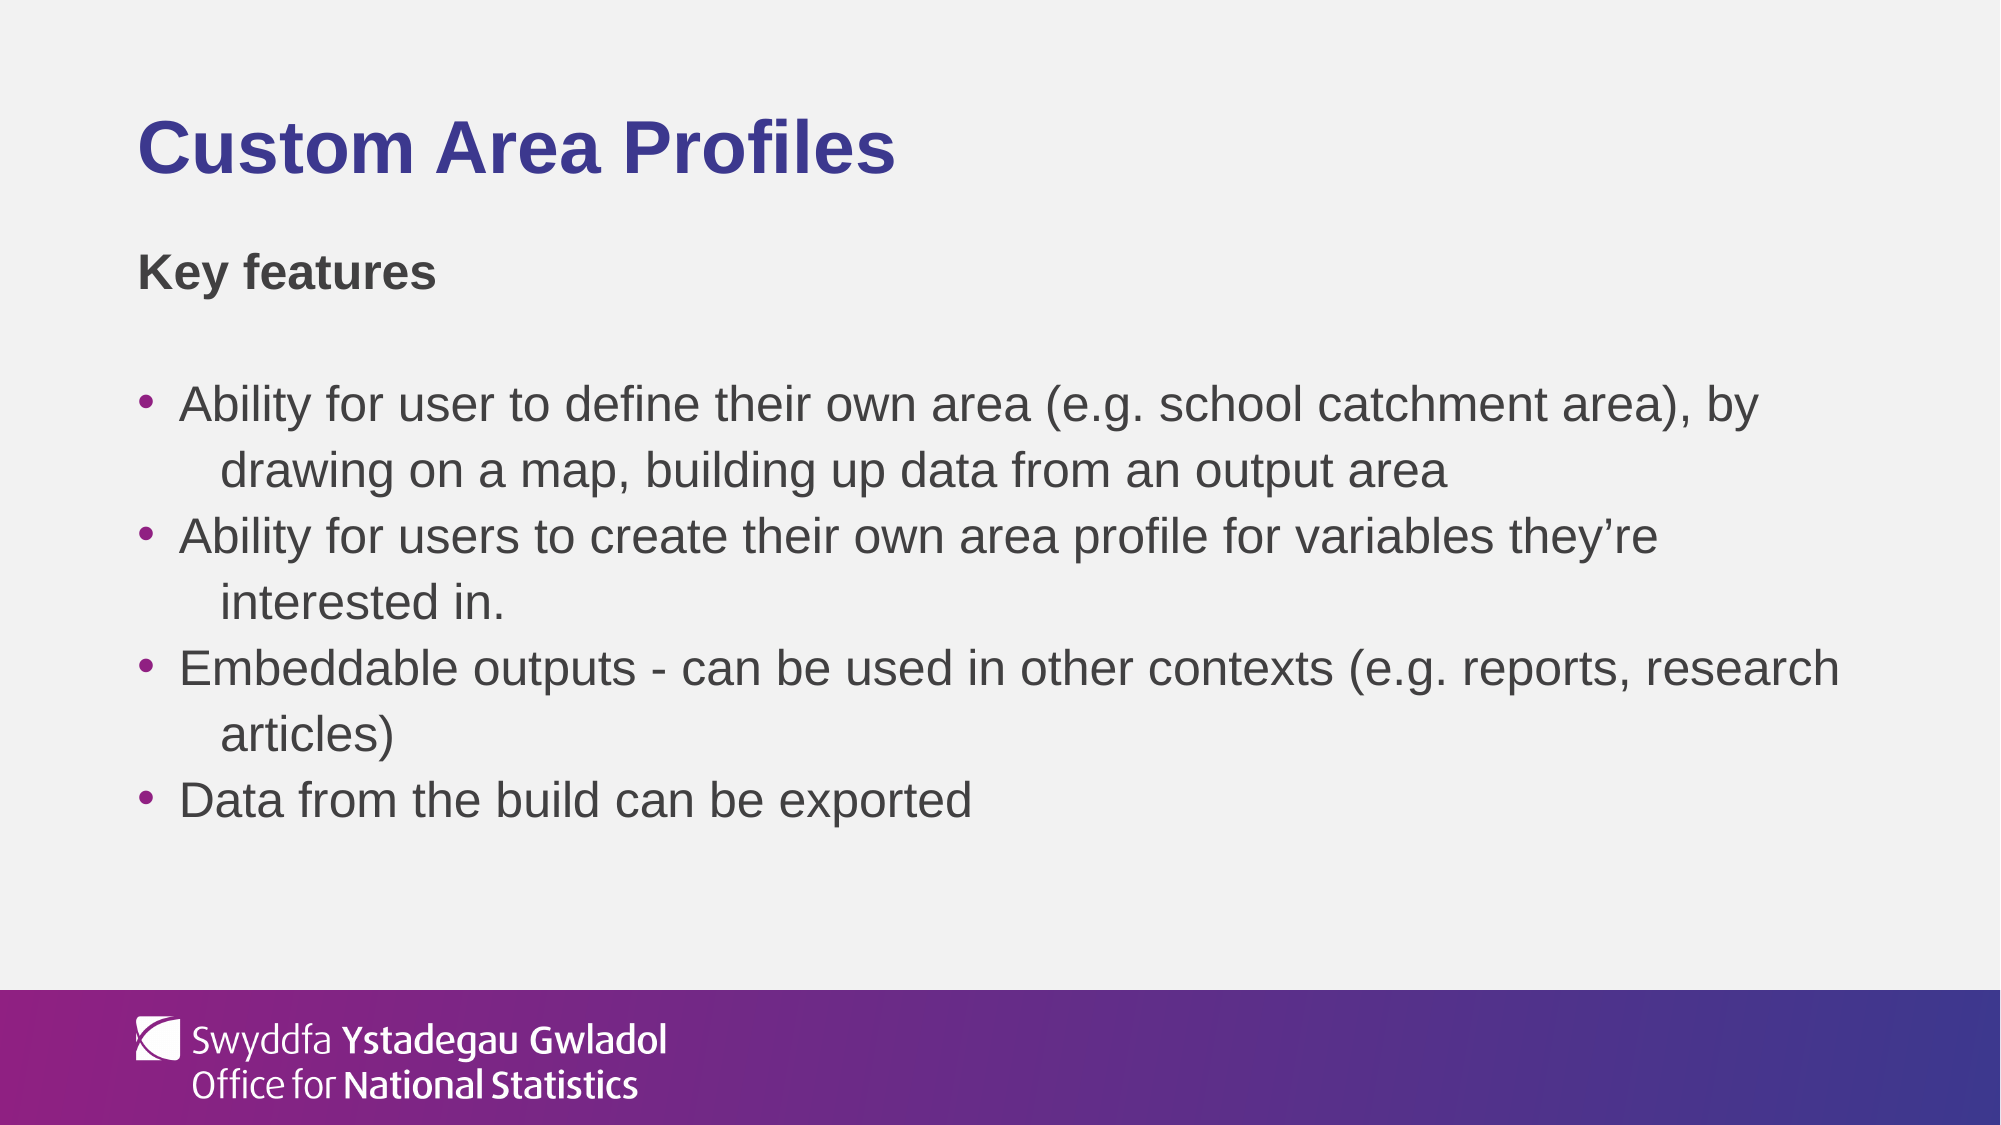

Custom Area Profiles
# Key features
Ability for user to define their own area (e.g. school catchment area), by drawing on a map, building up data from an output area
Ability for users to create their own area profile for variables they’re interested in.
Embeddable outputs - can be used in other contexts (e.g. reports, research articles)
Data from the build can be exported